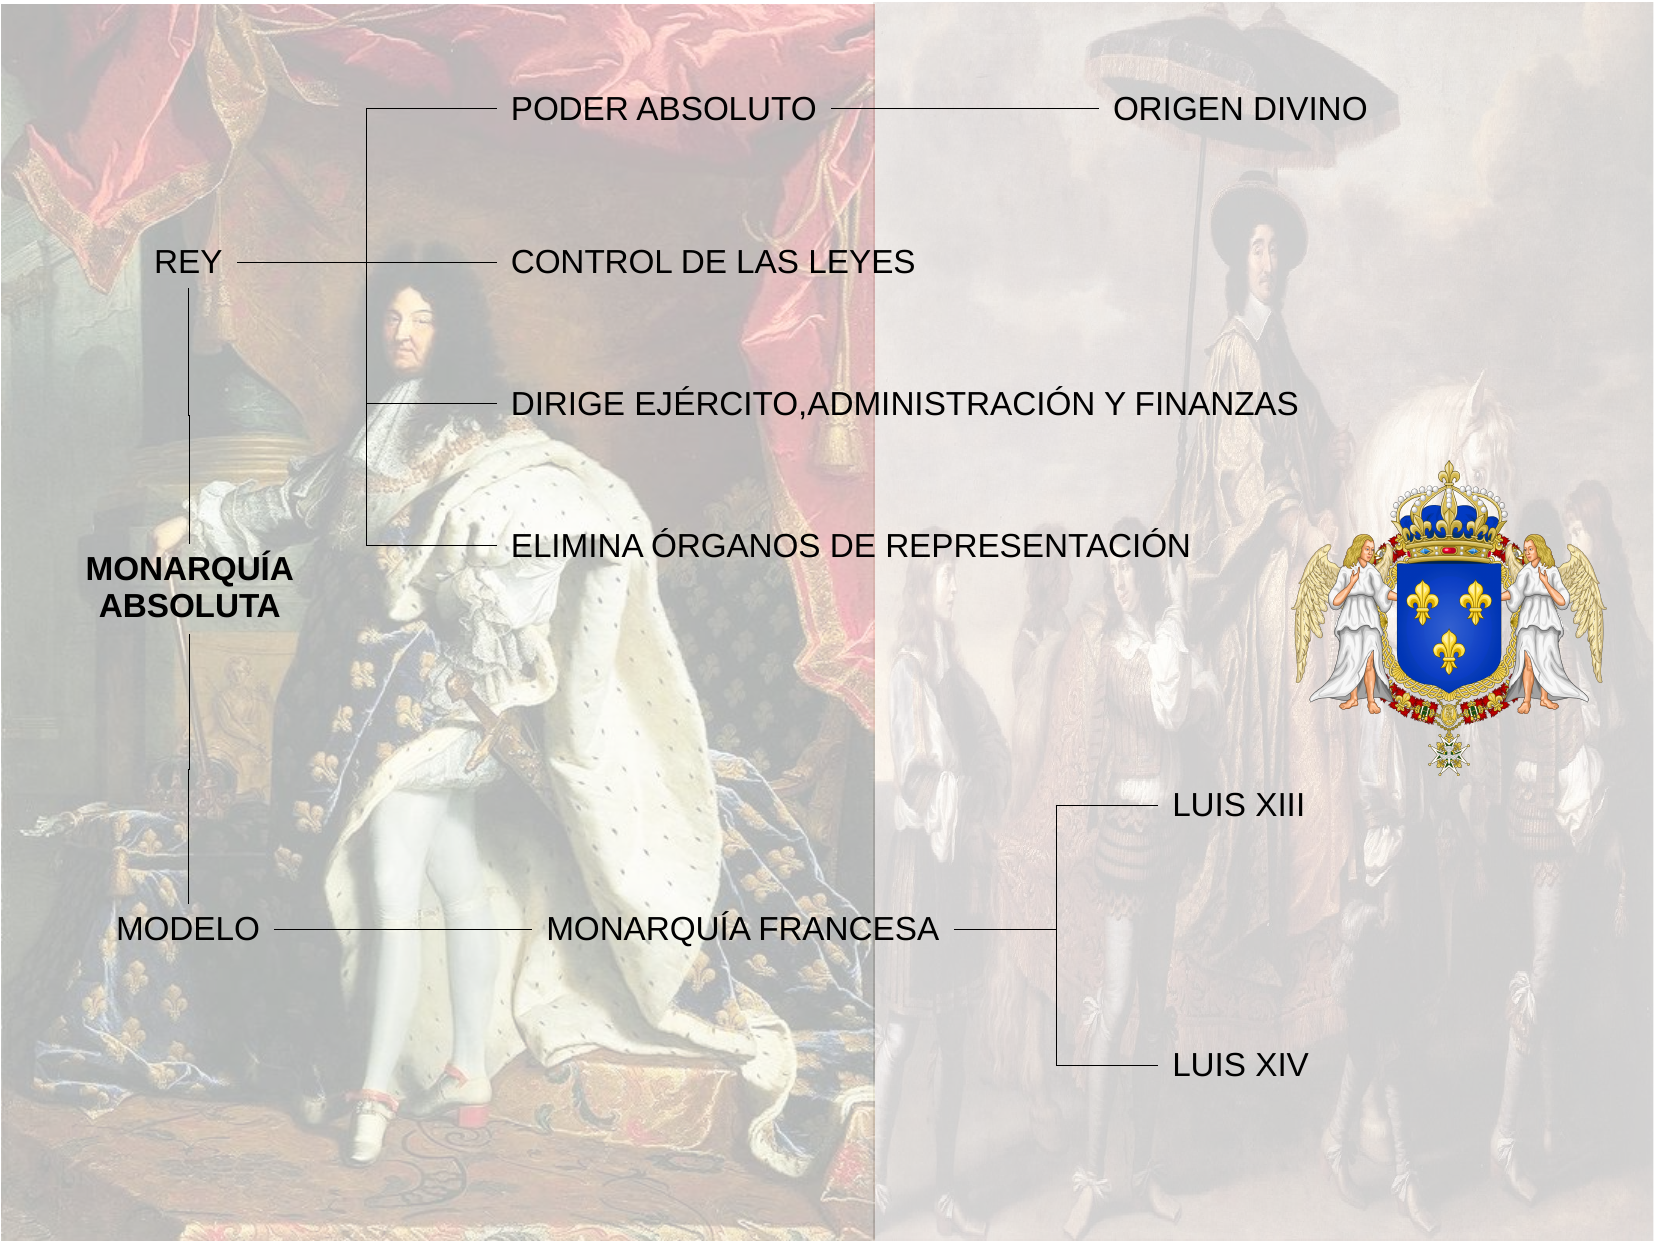

PODER ABSOLUTO
ORIGEN DIVINO
REY
CONTROL DE LAS LEYES
DIRIGE EJÉRCITO,ADMINISTRACIÓN Y FINANZAS
ELIMINA ÓRGANOS DE REPRESENTACIÓN
MONARQUÍA
ABSOLUTA
LUIS XIII
MODELO
MONARQUÍA FRANCESA
LUIS XIV